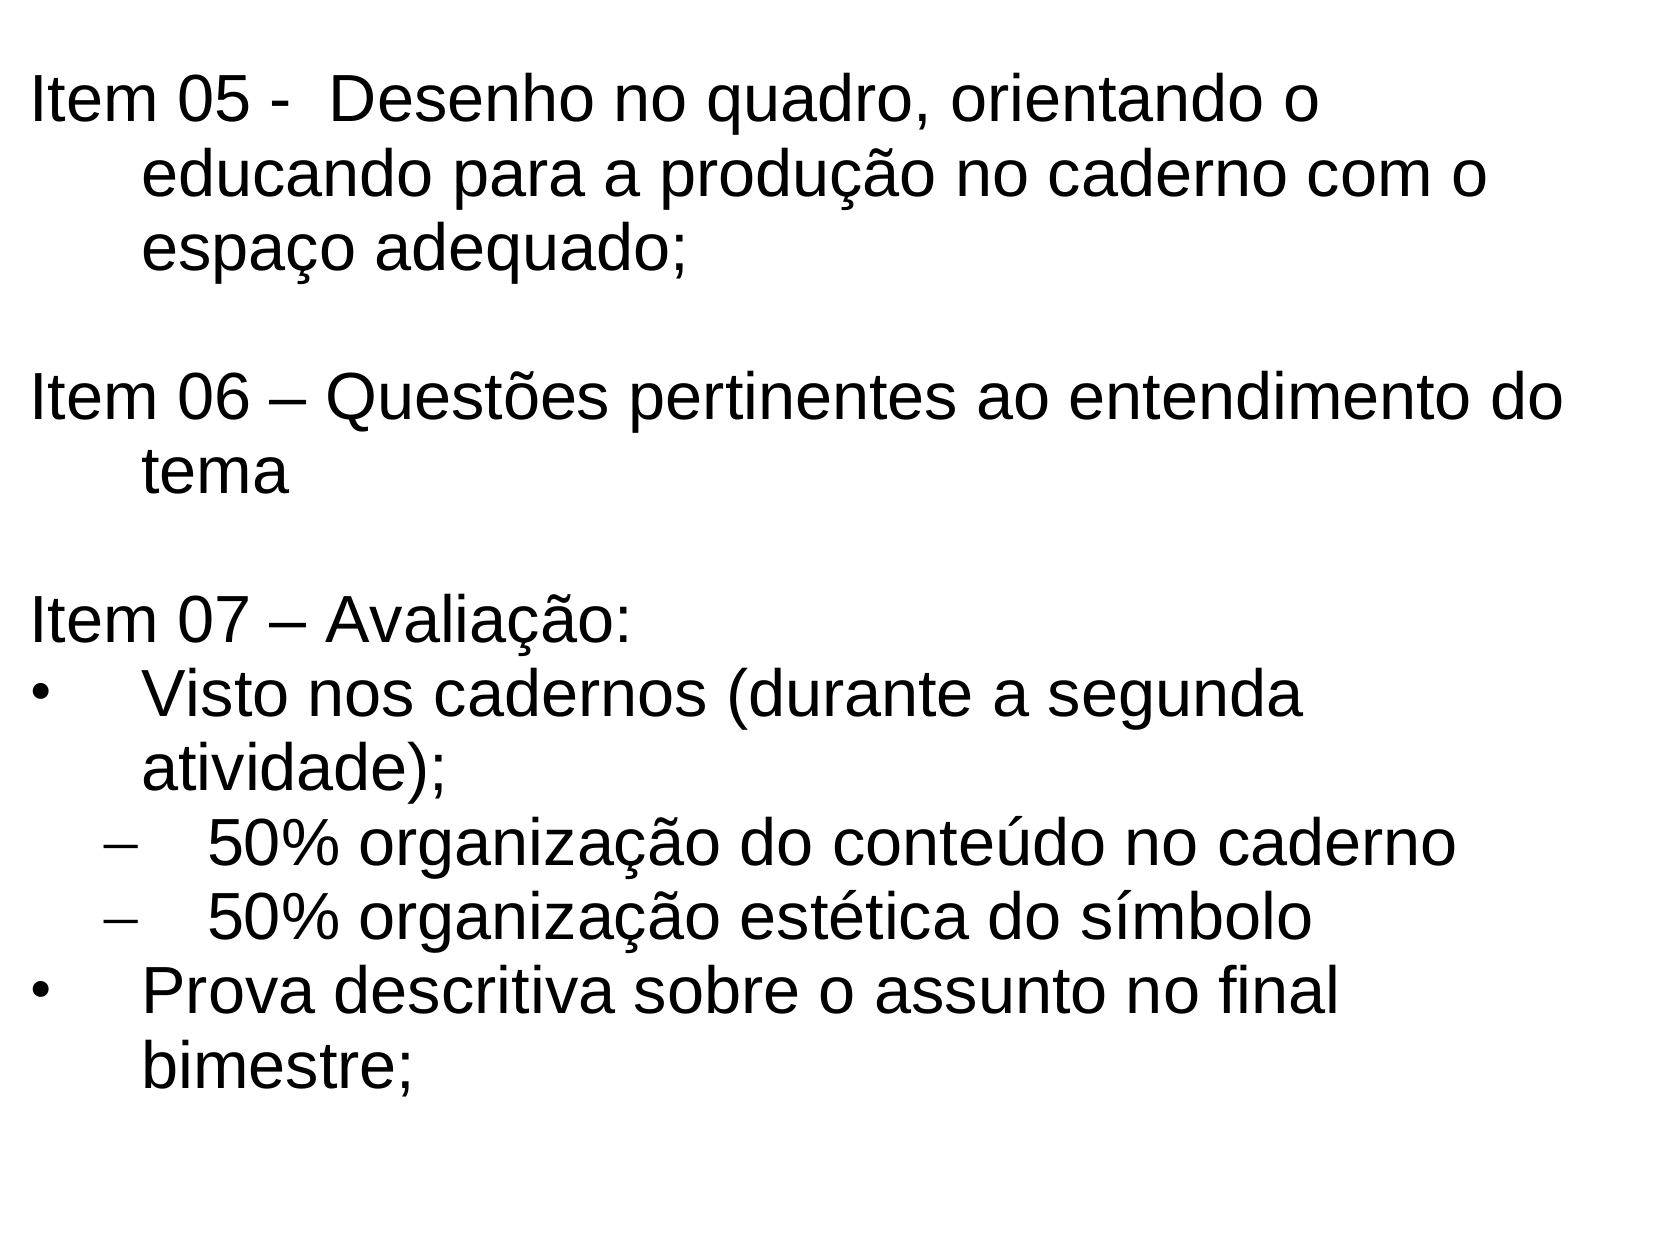

Item 05 - Desenho no quadro, orientando o educando para a produção no caderno com o espaço adequado;
Item 06 – Questões pertinentes ao entendimento do tema
Item 07 – Avaliação:
Visto nos cadernos (durante a segunda atividade);
50% organização do conteúdo no caderno
50% organização estética do símbolo
Prova descritiva sobre o assunto no final bimestre;